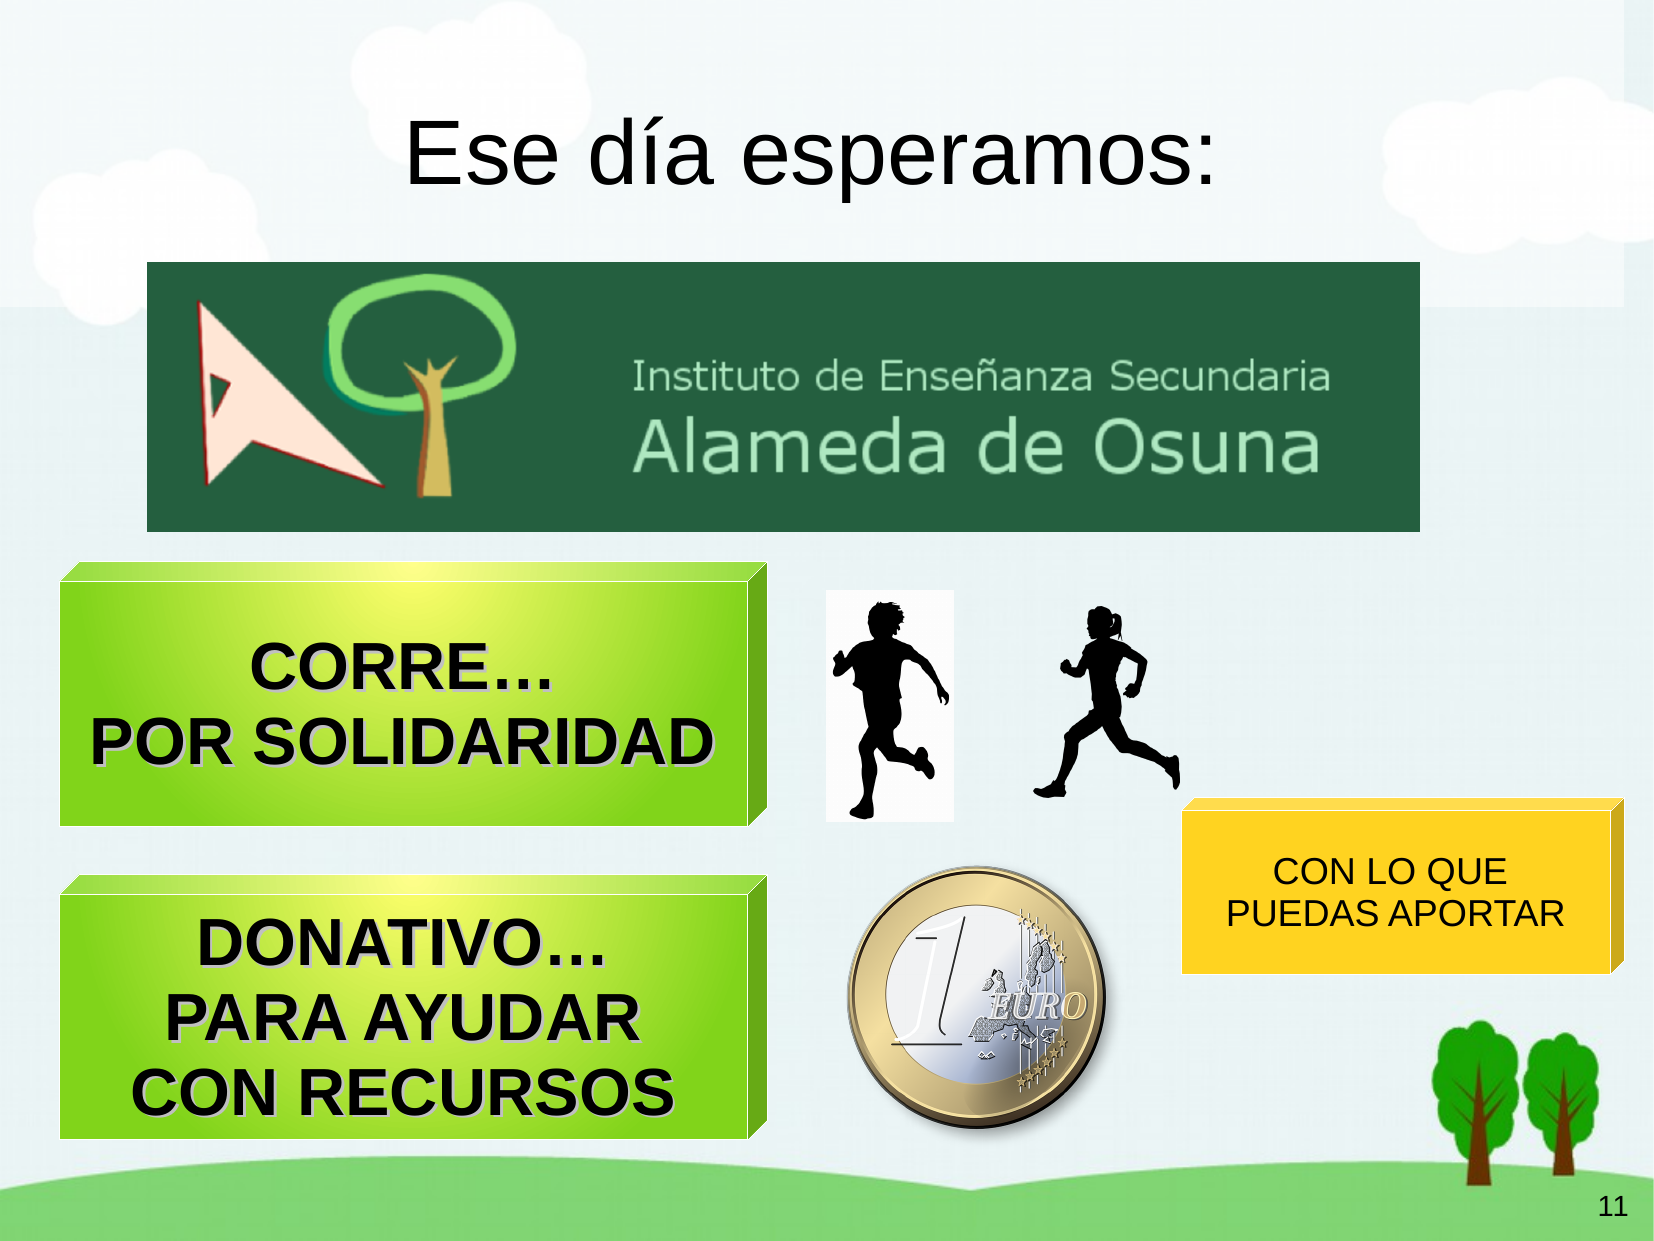

# Ese día esperamos:
CORRE…
POR SOLIDARIDAD
CON LO QUE
PUEDAS APORTAR
DONATIVO…
PARA AYUDAR
CON RECURSOS
11